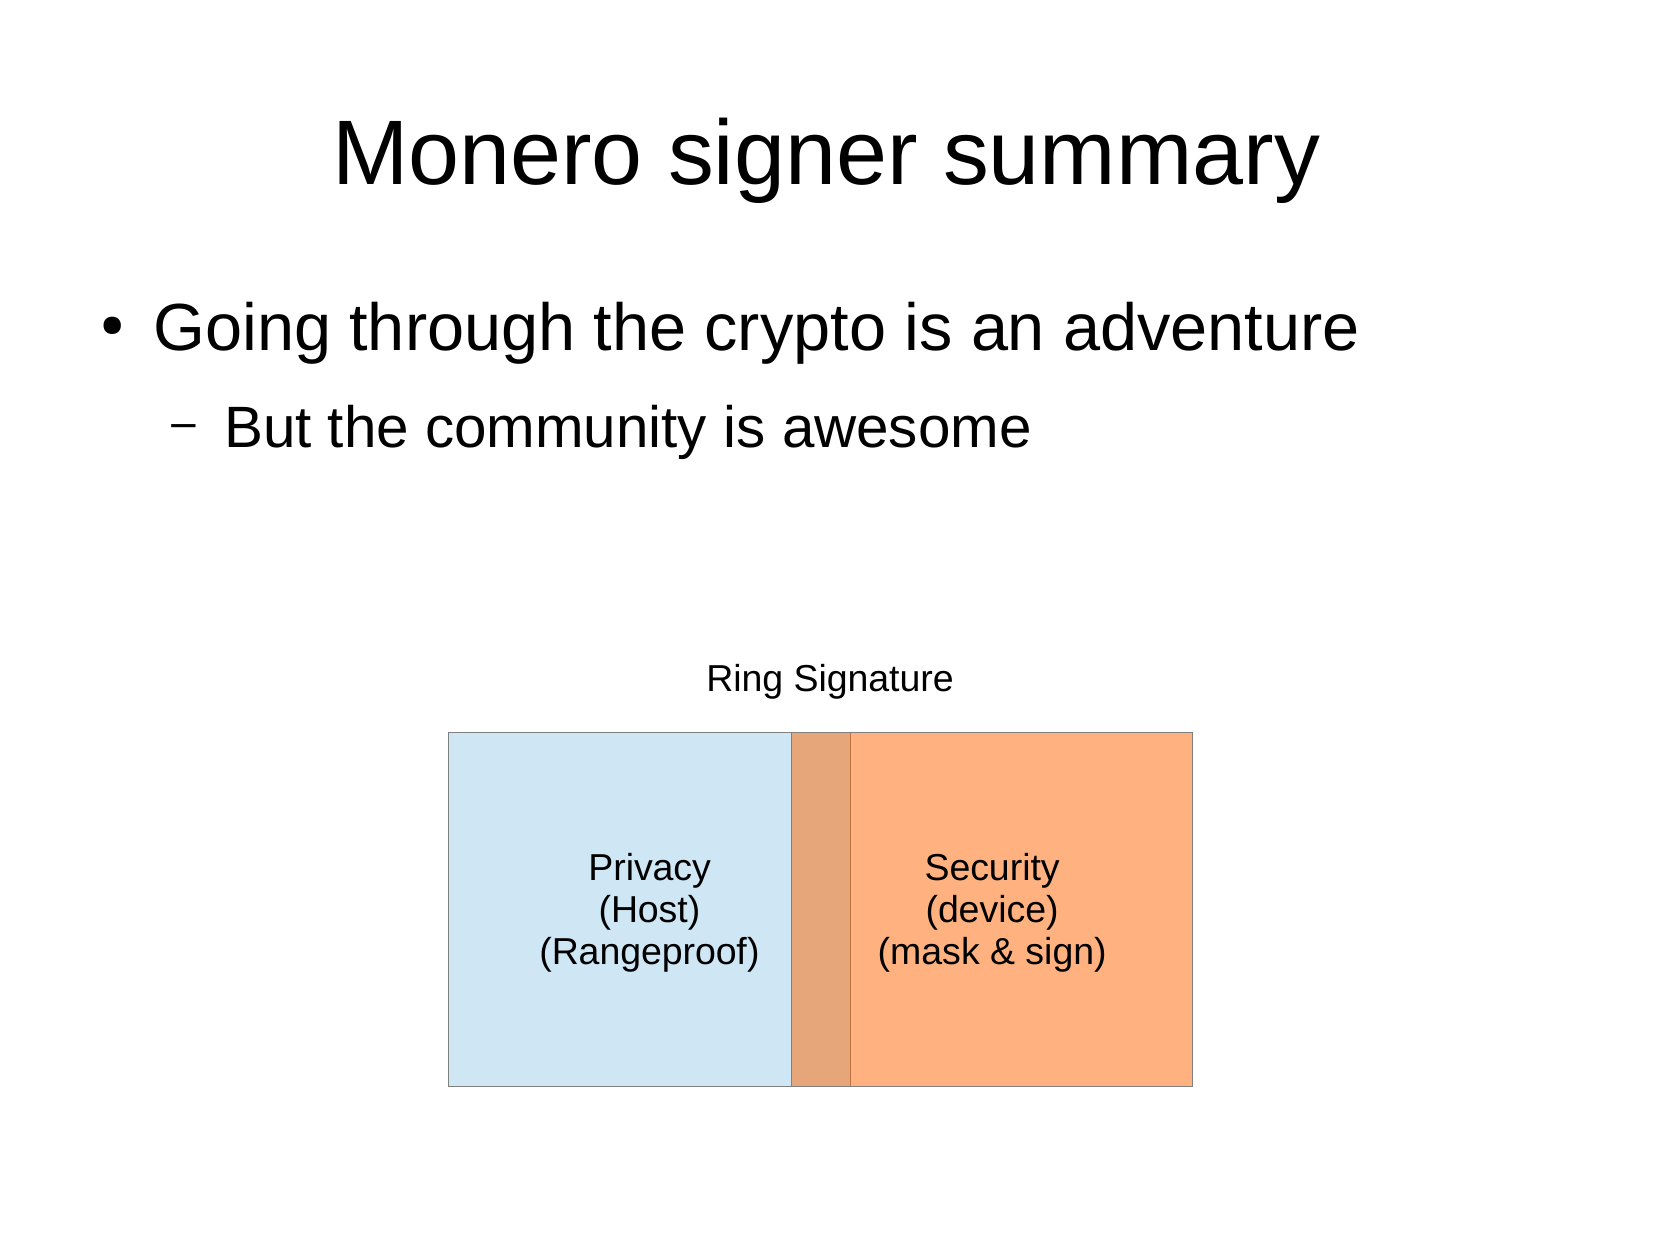

# Monero signer summary
Going through the crypto is an adventure
But the community is awesome
Ring Signature
Privacy
(Host)
(Rangeproof)
Security
(device)
(mask & sign)